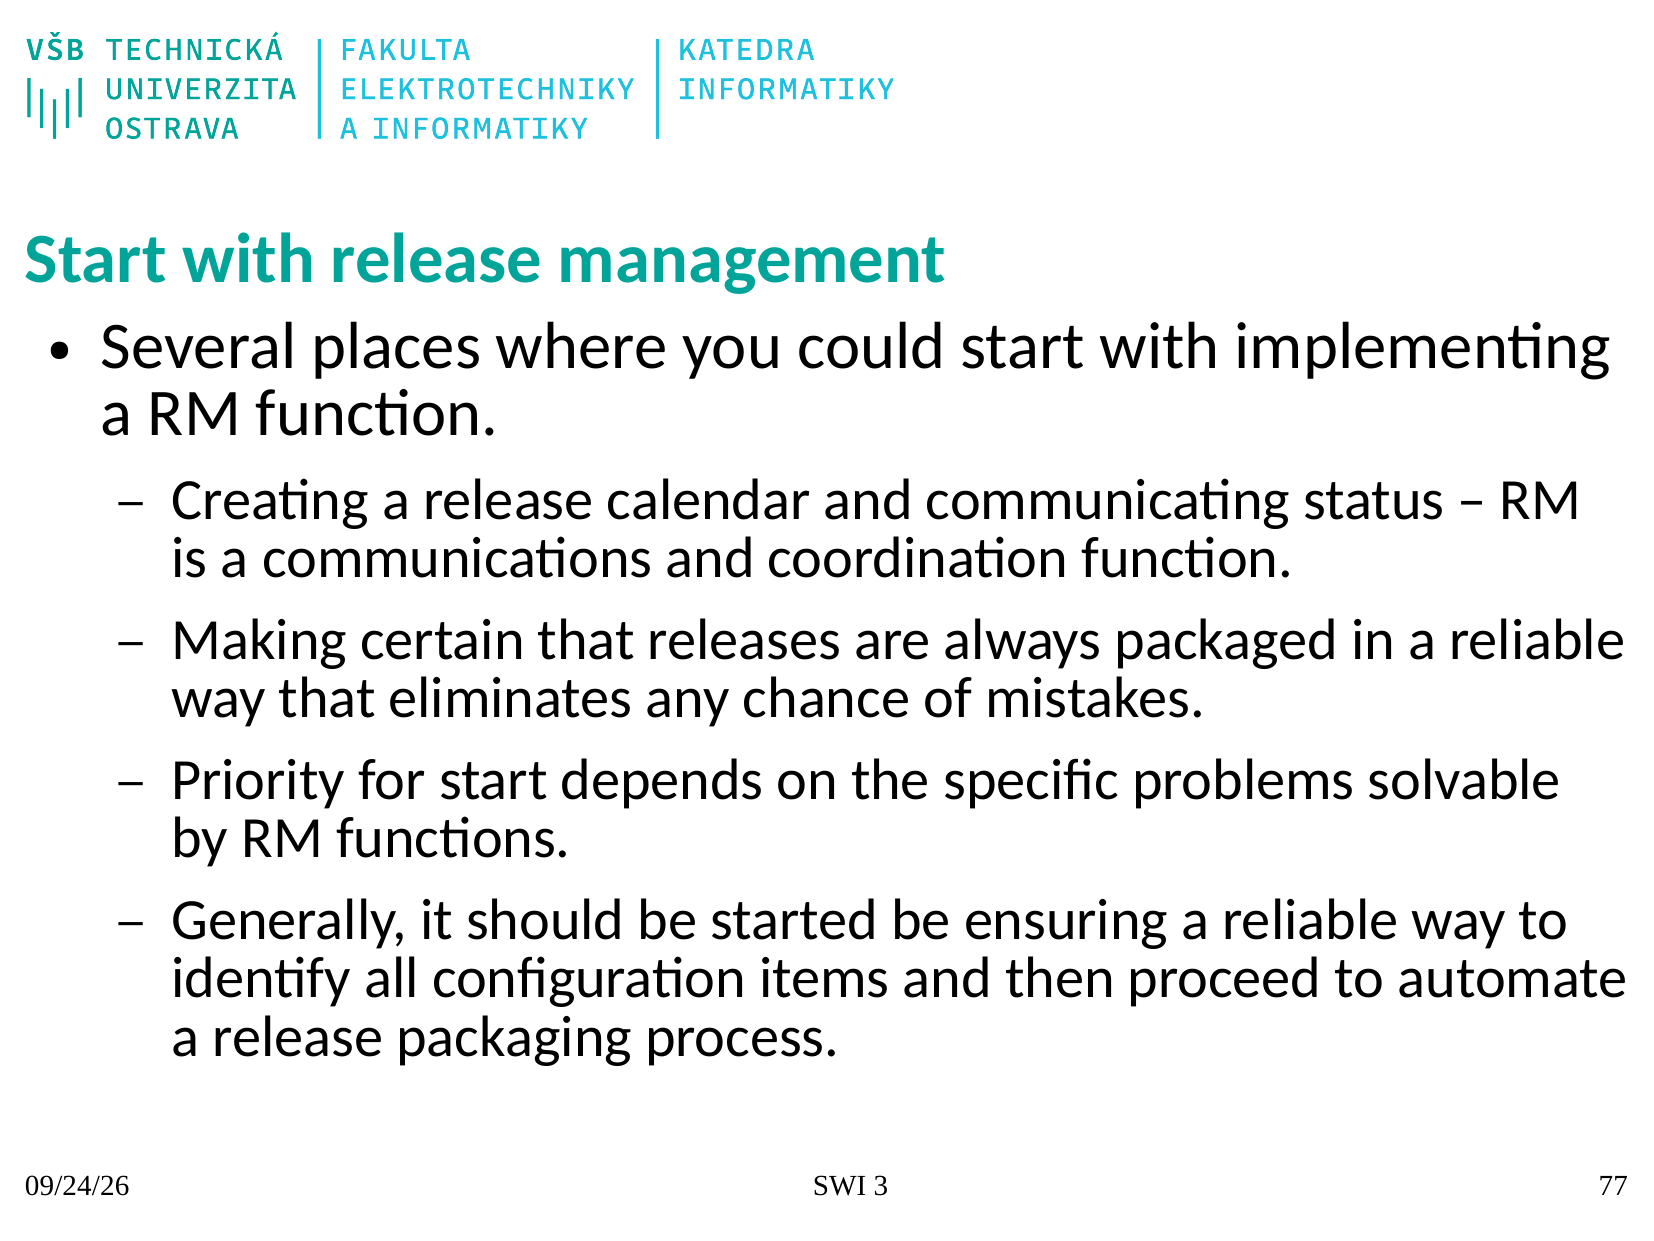

# Start with release management
Several places where you could start with implementing a RM function.
Creating a release calendar and communicating status – RM is a communications and coordination function.
Making certain that releases are always packaged in a reliable way that eliminates any chance of mistakes.
Priority for start depends on the specific problems solvable by RM functions.
Generally, it should be started be ensuring a reliable way to identify all configuration items and then proceed to automate a release packaging process.
SWI 3
77